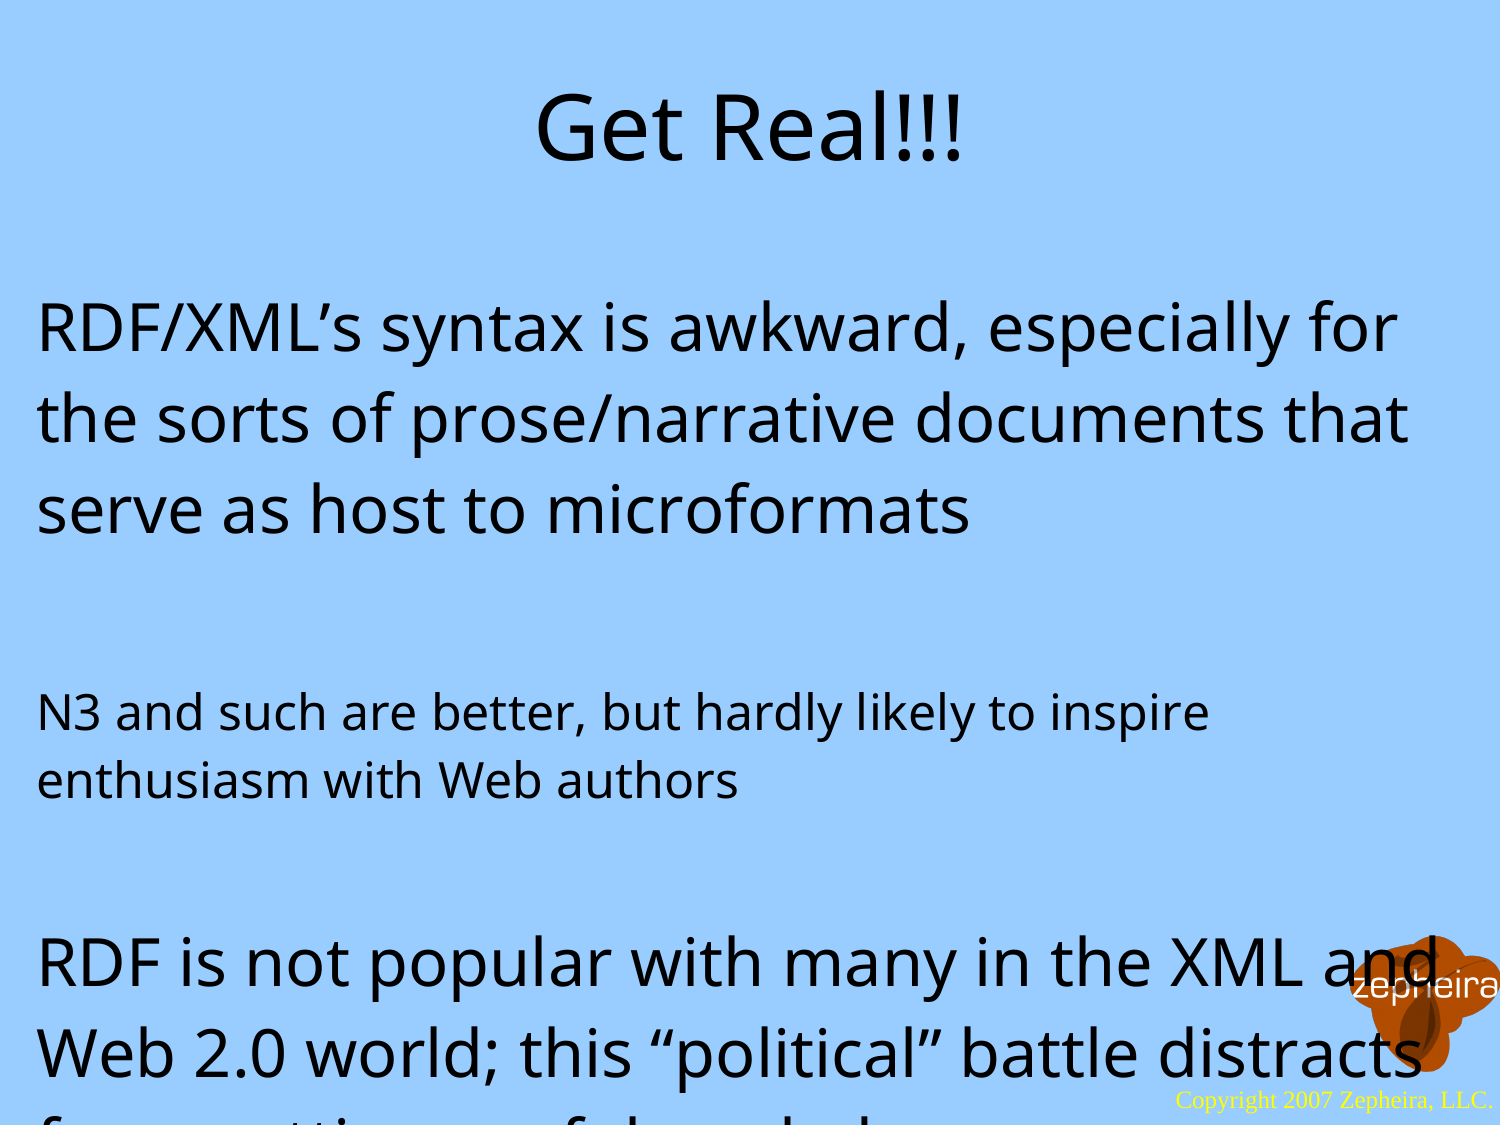

# Get Real!!!
RDF/XML’s syntax is awkward, especially for the sorts of prose/narrative documents that serve as host to microformats
N3 and such are better, but hardly likely to inspire enthusiasm with Web authors
RDF is not popular with many in the XML and Web 2.0 world; this “political” battle distracts from getting useful work done